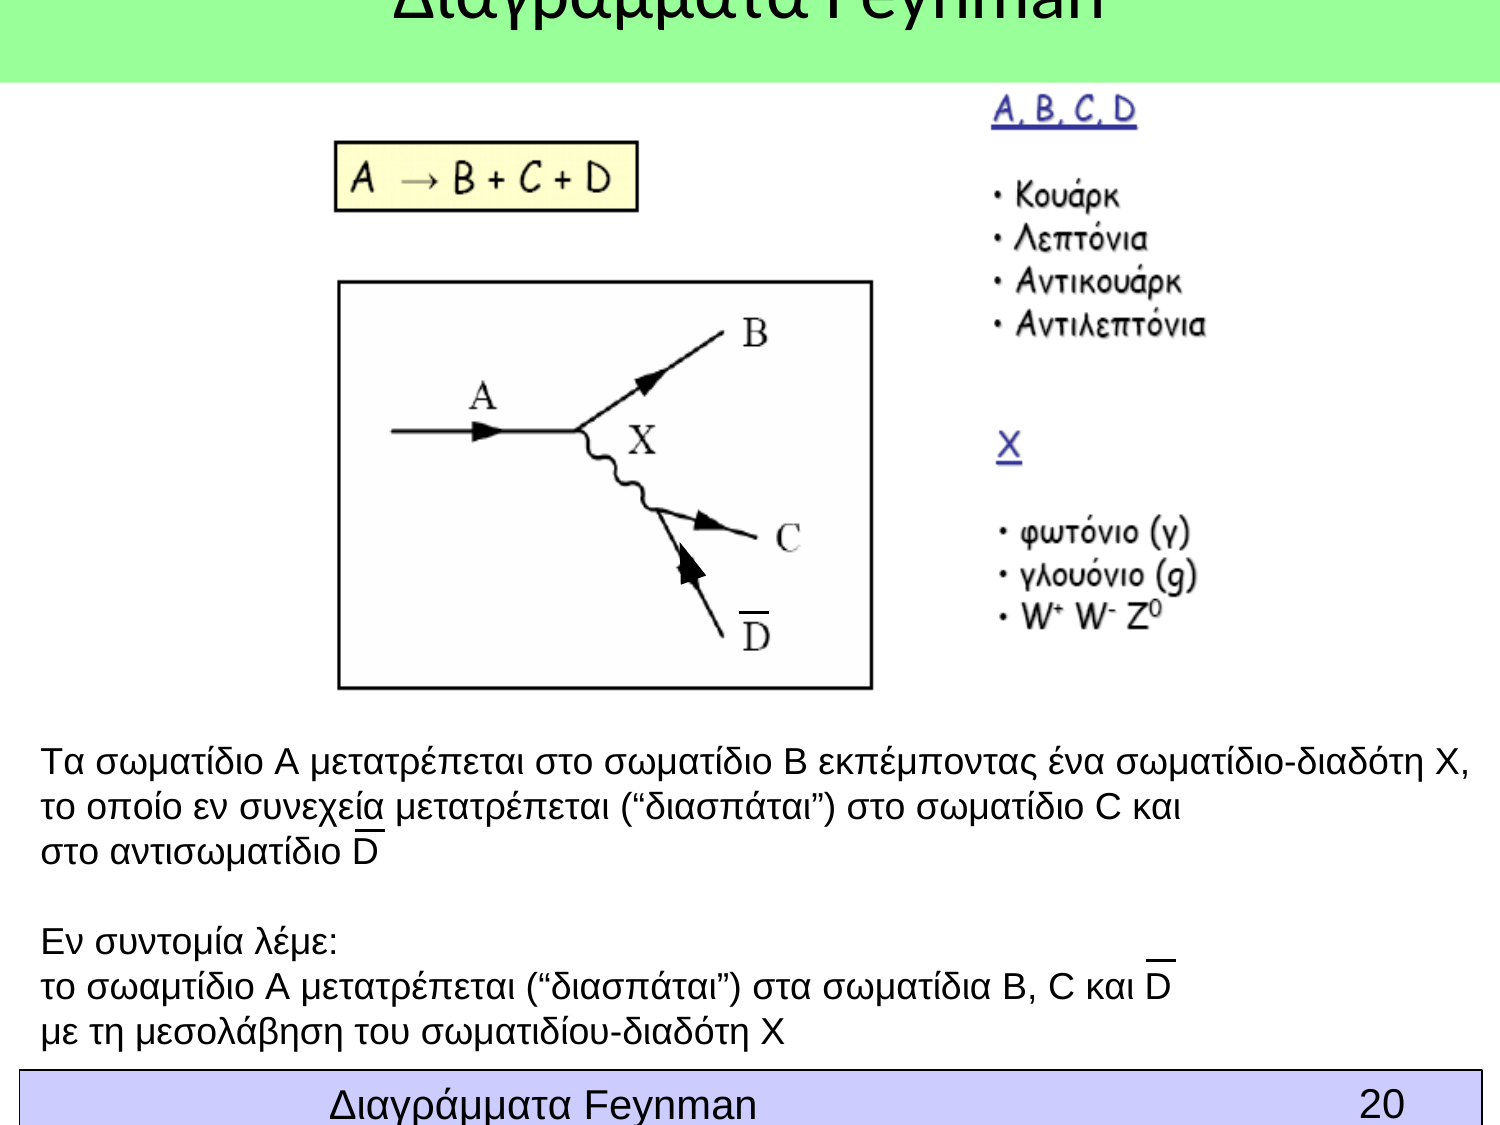

Διαγράμματα Feynman
Τα σωματίδιο Α μετατρέπεται στο σωματίδιο Β εκπέμποντας ένα σωματίδιο-διαδότη Χ,
το οποίο εν συνεχεία μετατρέπεται (“διασπάται”) στo σωματίδιο C και
στο αντισωματίδιο D
Εν συντομία λέμε:
το σωαμτίδιο Α μετατρέπεται (“διασπάται”) στα σωματίδια Β, C και D
με τη μεσολάβηση του σωματιδίου-διαδότη Χ
20
Διαγράμματα Feynman